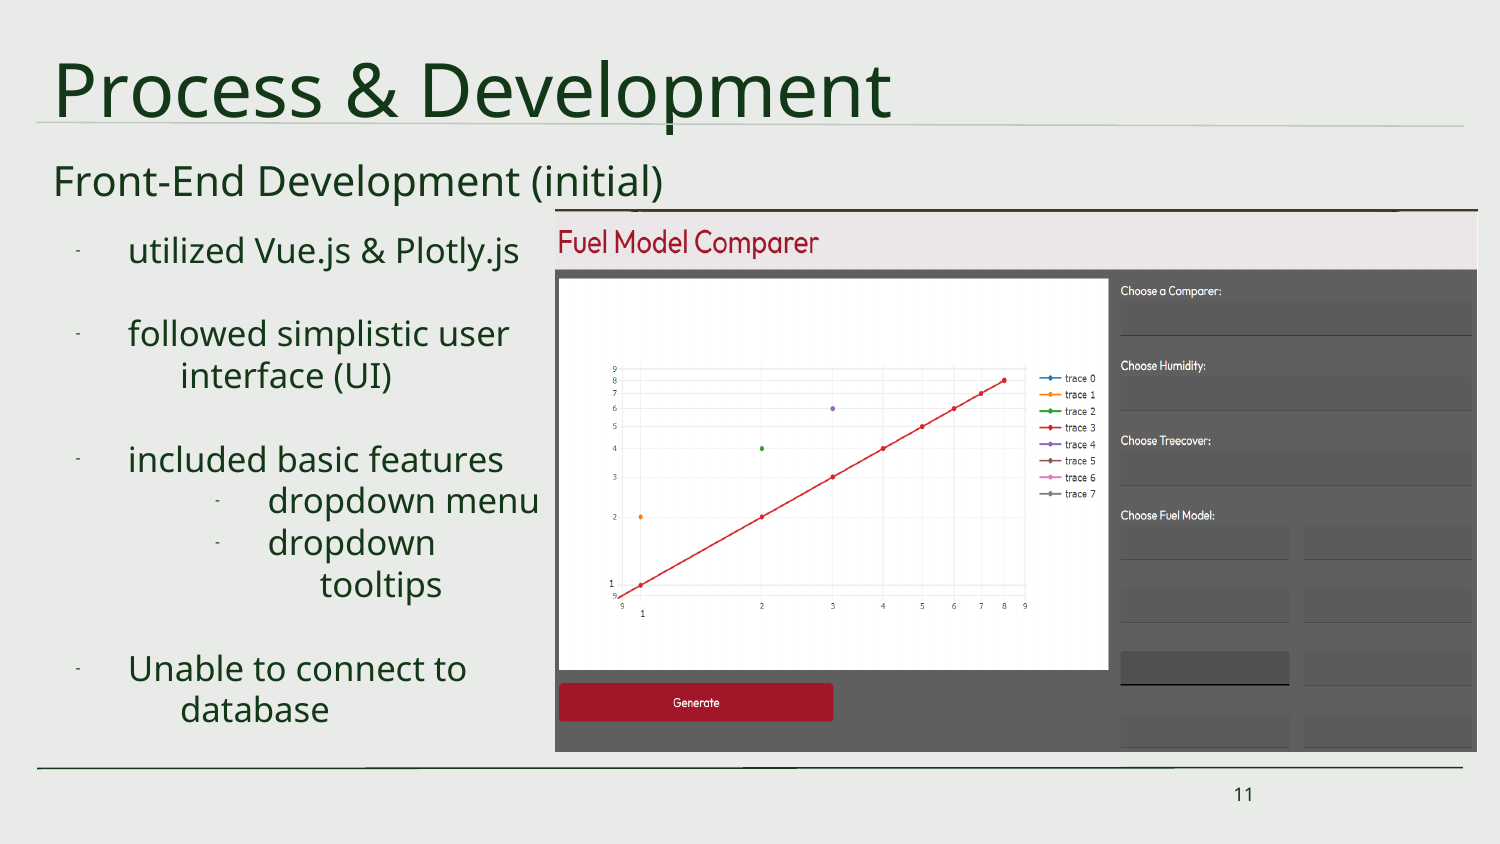

# Process & Development
Front-End Development (initial)
utilized Vue.js & Plotly.js
followed simplistic user interface (UI)
included basic features
dropdown menu
dropdown tooltips
Unable to connect to database
10